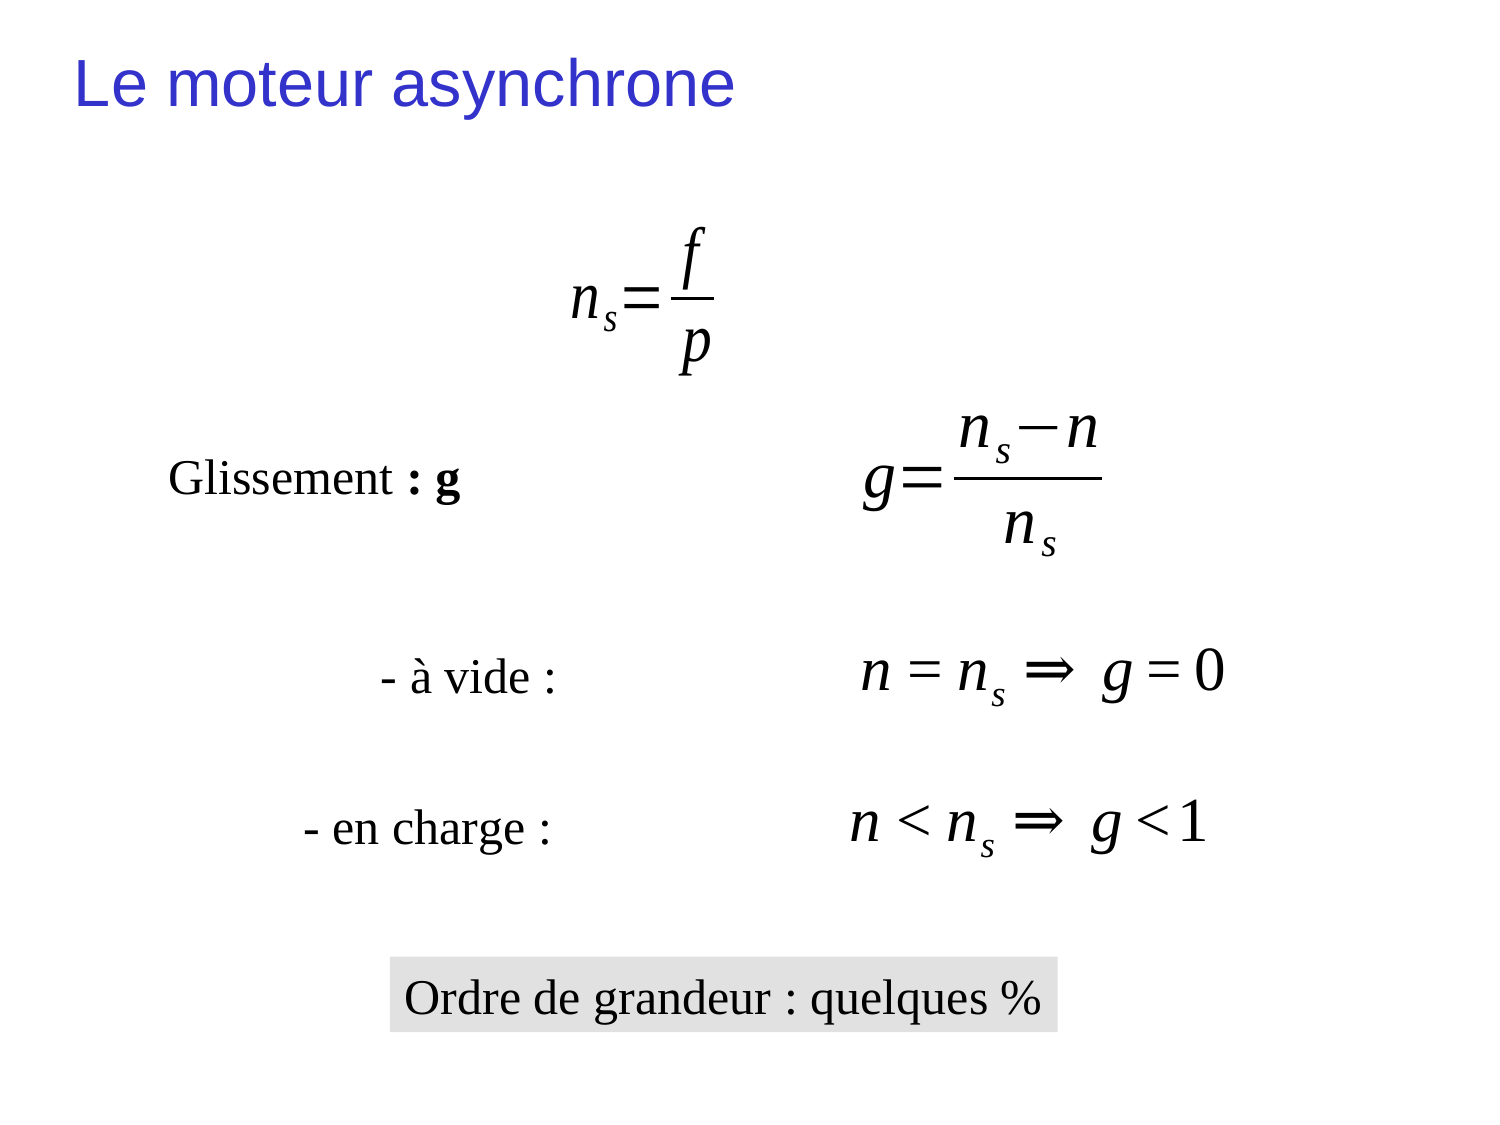

Le moteur asynchrone
Glissement : g
- à vide :
- en charge :
Ordre de grandeur : quelques %